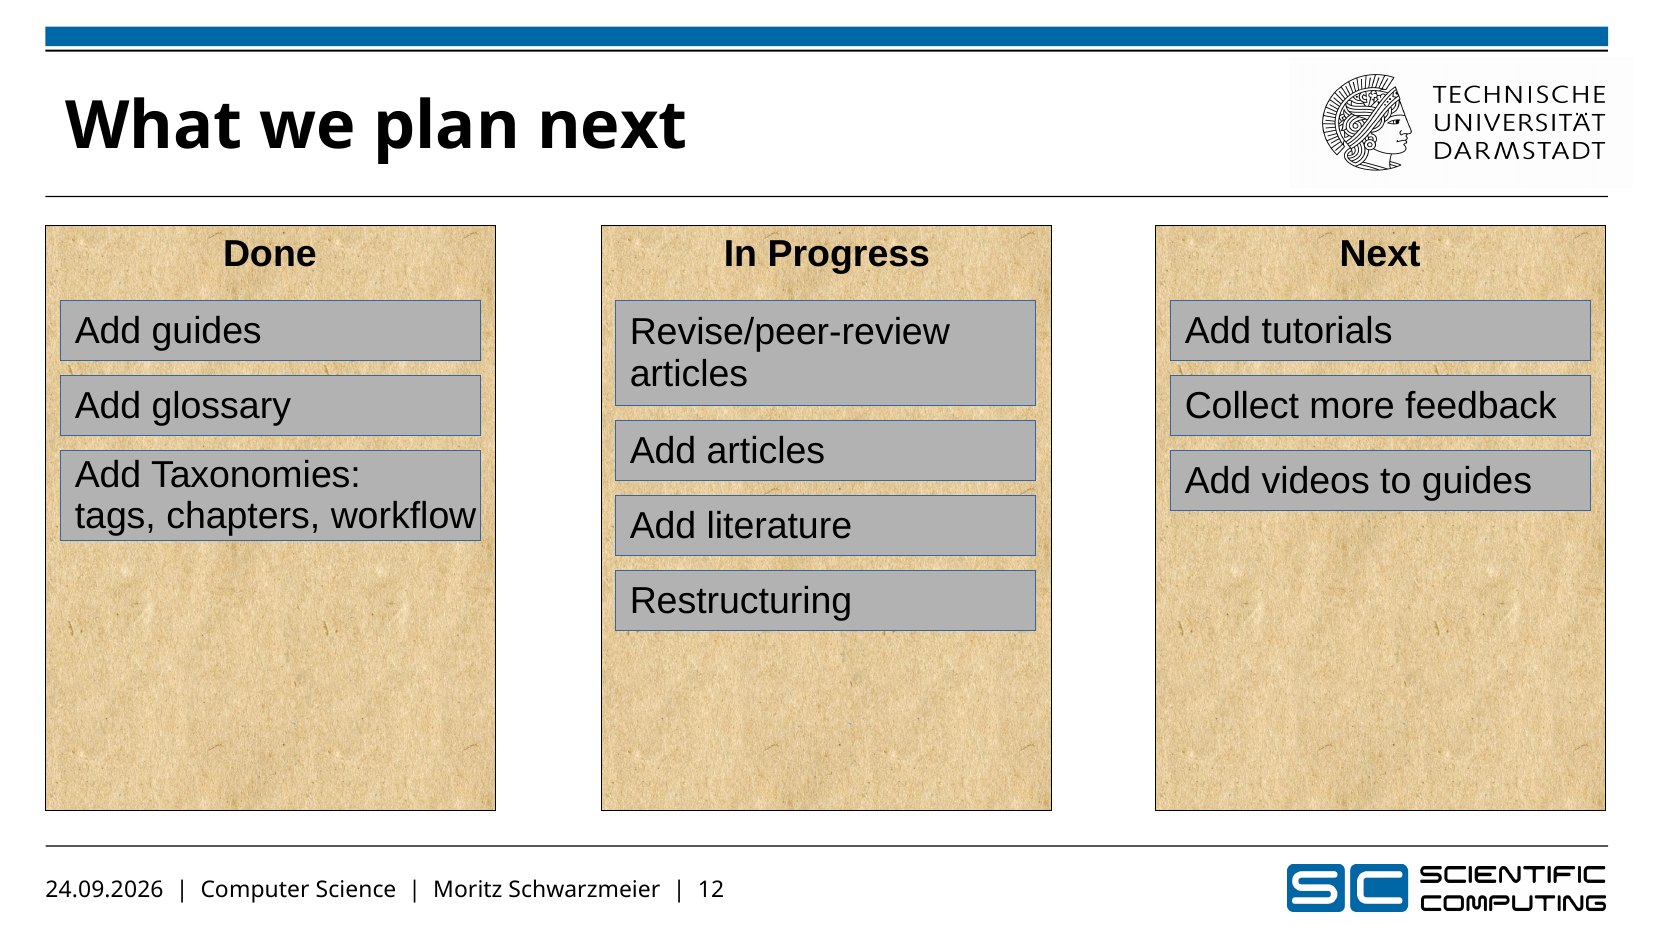

# What we plan next
Done
In Progress
Next
Add guides
Revise/peer-review
articles
Add tutorials
Add glossary
Collect more feedback
Add articles
Add Taxonomies:
tags, chapters, workflow
Add videos to guides
Add literature
Restructuring
Computer Science | Moritz Schwarzmeier